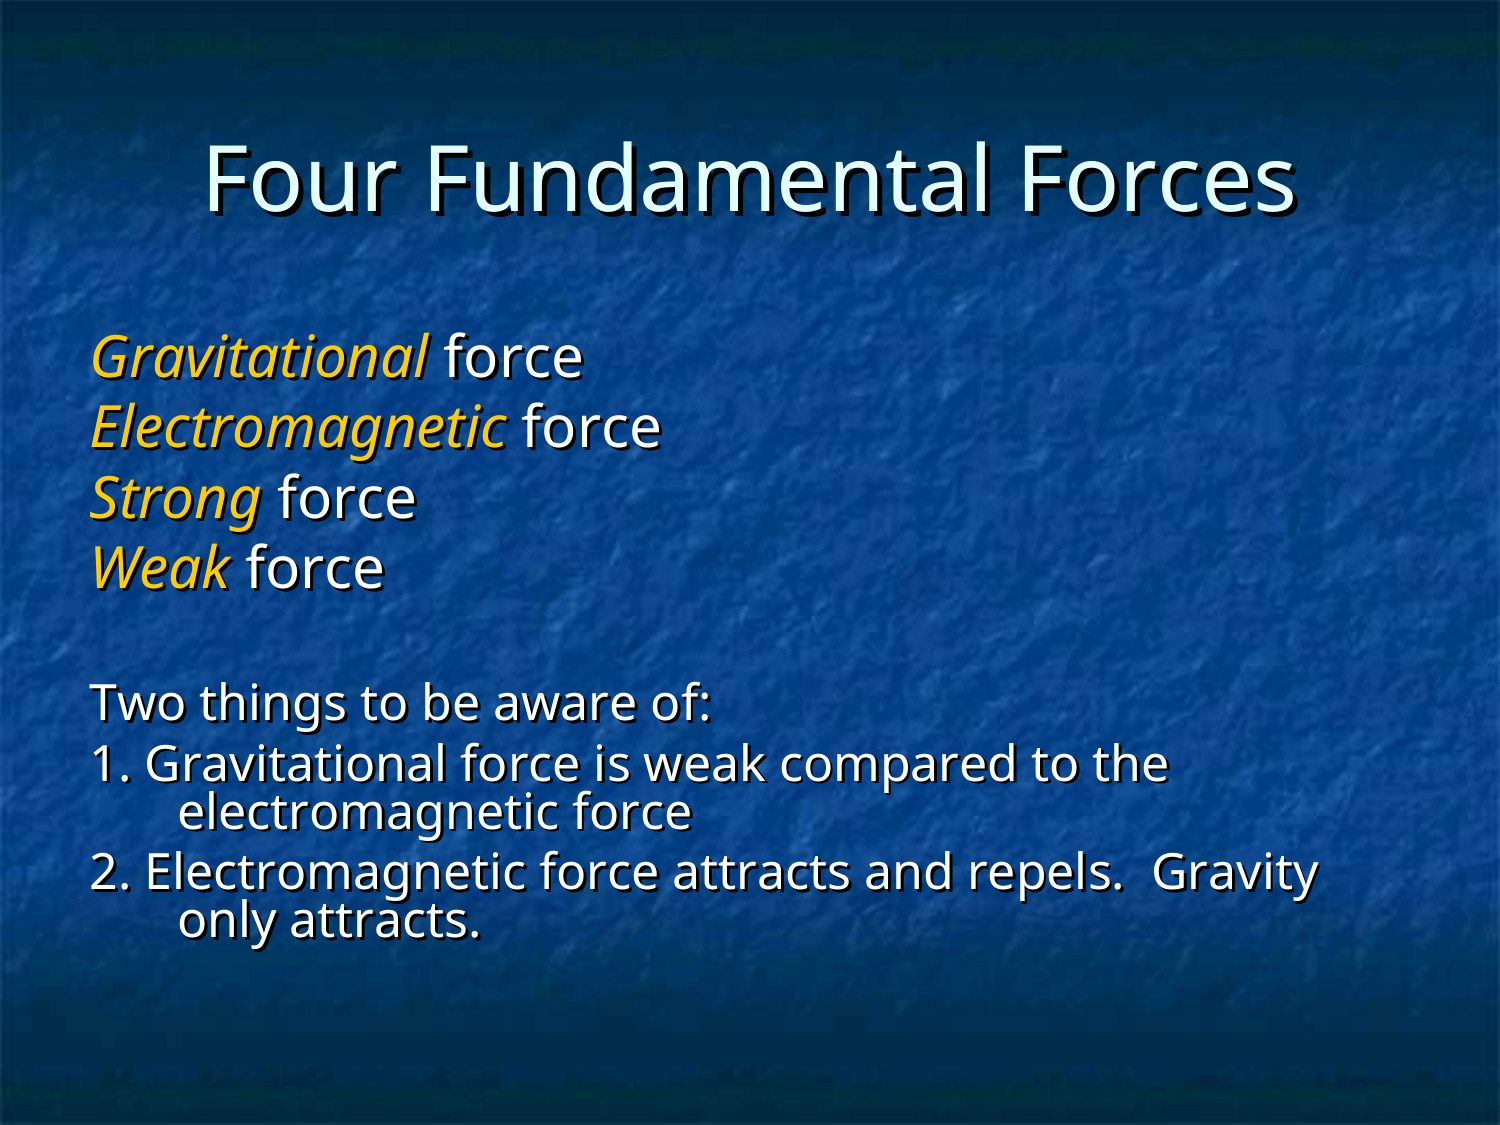

# Four Fundamental Forces
Gravitational force
Electromagnetic force
Strong force
Weak force
Two things to be aware of:
1. Gravitational force is weak compared to the electromagnetic force
2. Electromagnetic force attracts and repels. Gravity only attracts.